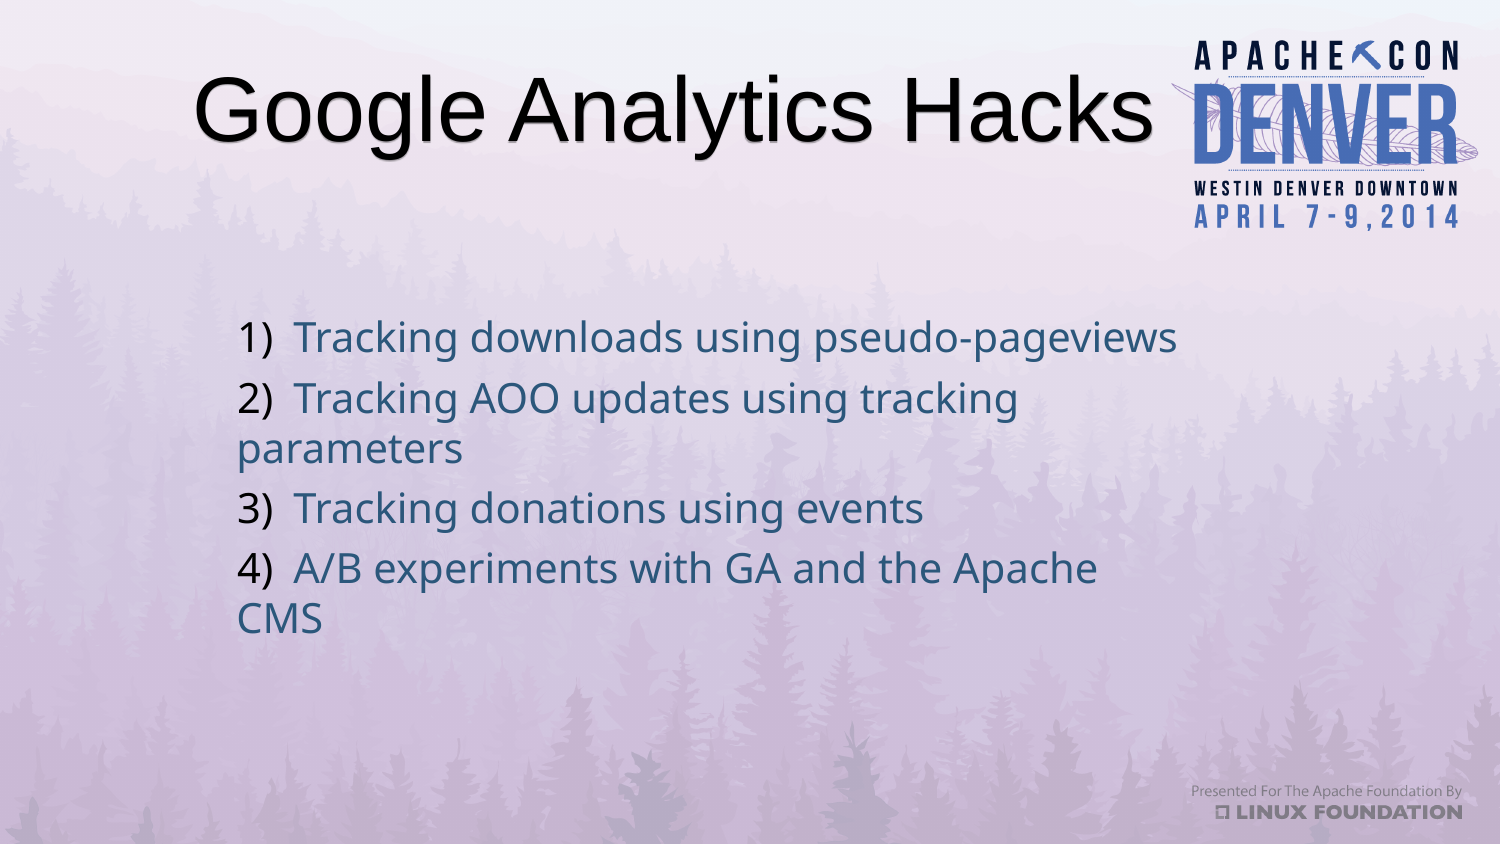

# Google Analytics Hacks
Tracking downloads using pseudo-pageviews
Tracking AOO updates using tracking parameters
Tracking donations using events
A/B experiments with GA and the Apache CMS